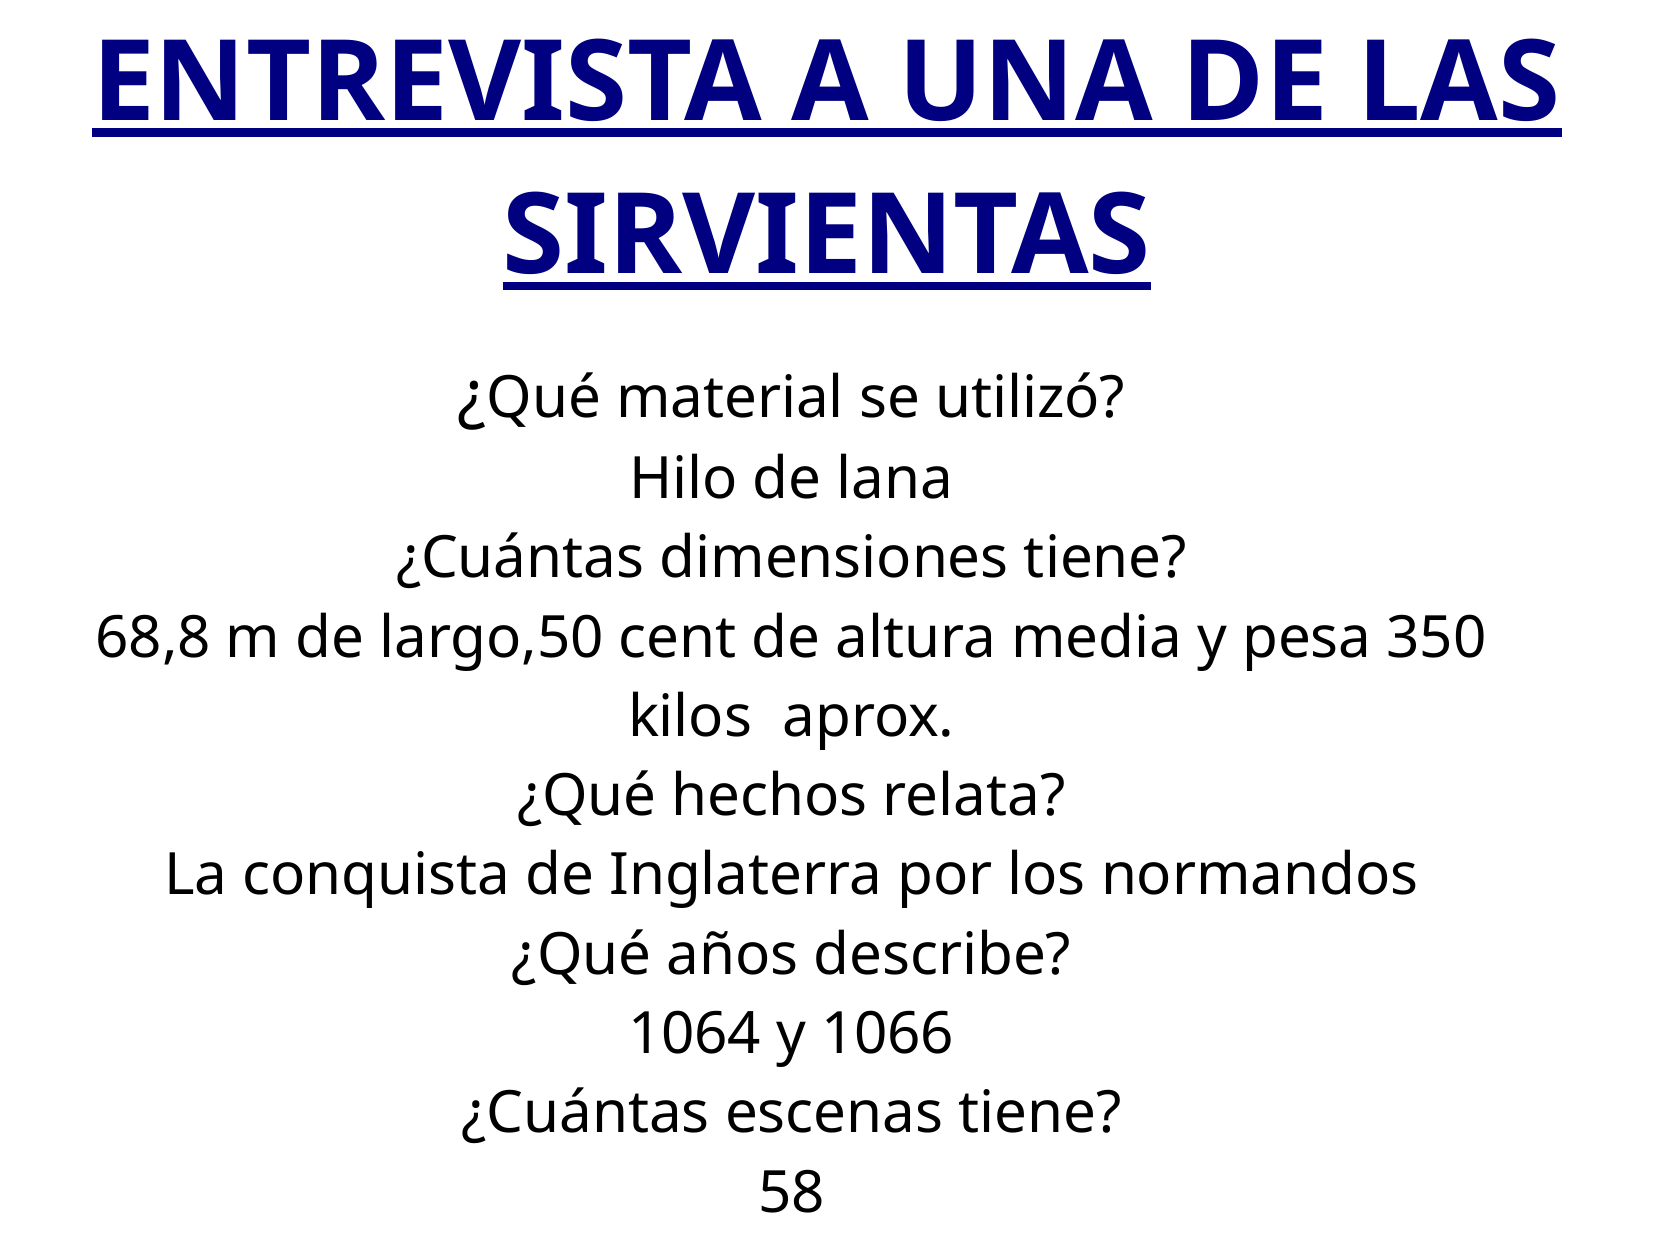

# ENTREVISTA A UNA DE LAS SIRVIENTAS
¿Qué material se utilizó?
Hilo de lana
¿Cuántas dimensiones tiene?
68,8 m de largo,50 cent de altura media y pesa 350 kilos aprox.
¿Qué hechos relata?
La conquista de Inglaterra por los normandos
¿Qué años describe?
1064 y 1066
¿Cuántas escenas tiene?
58